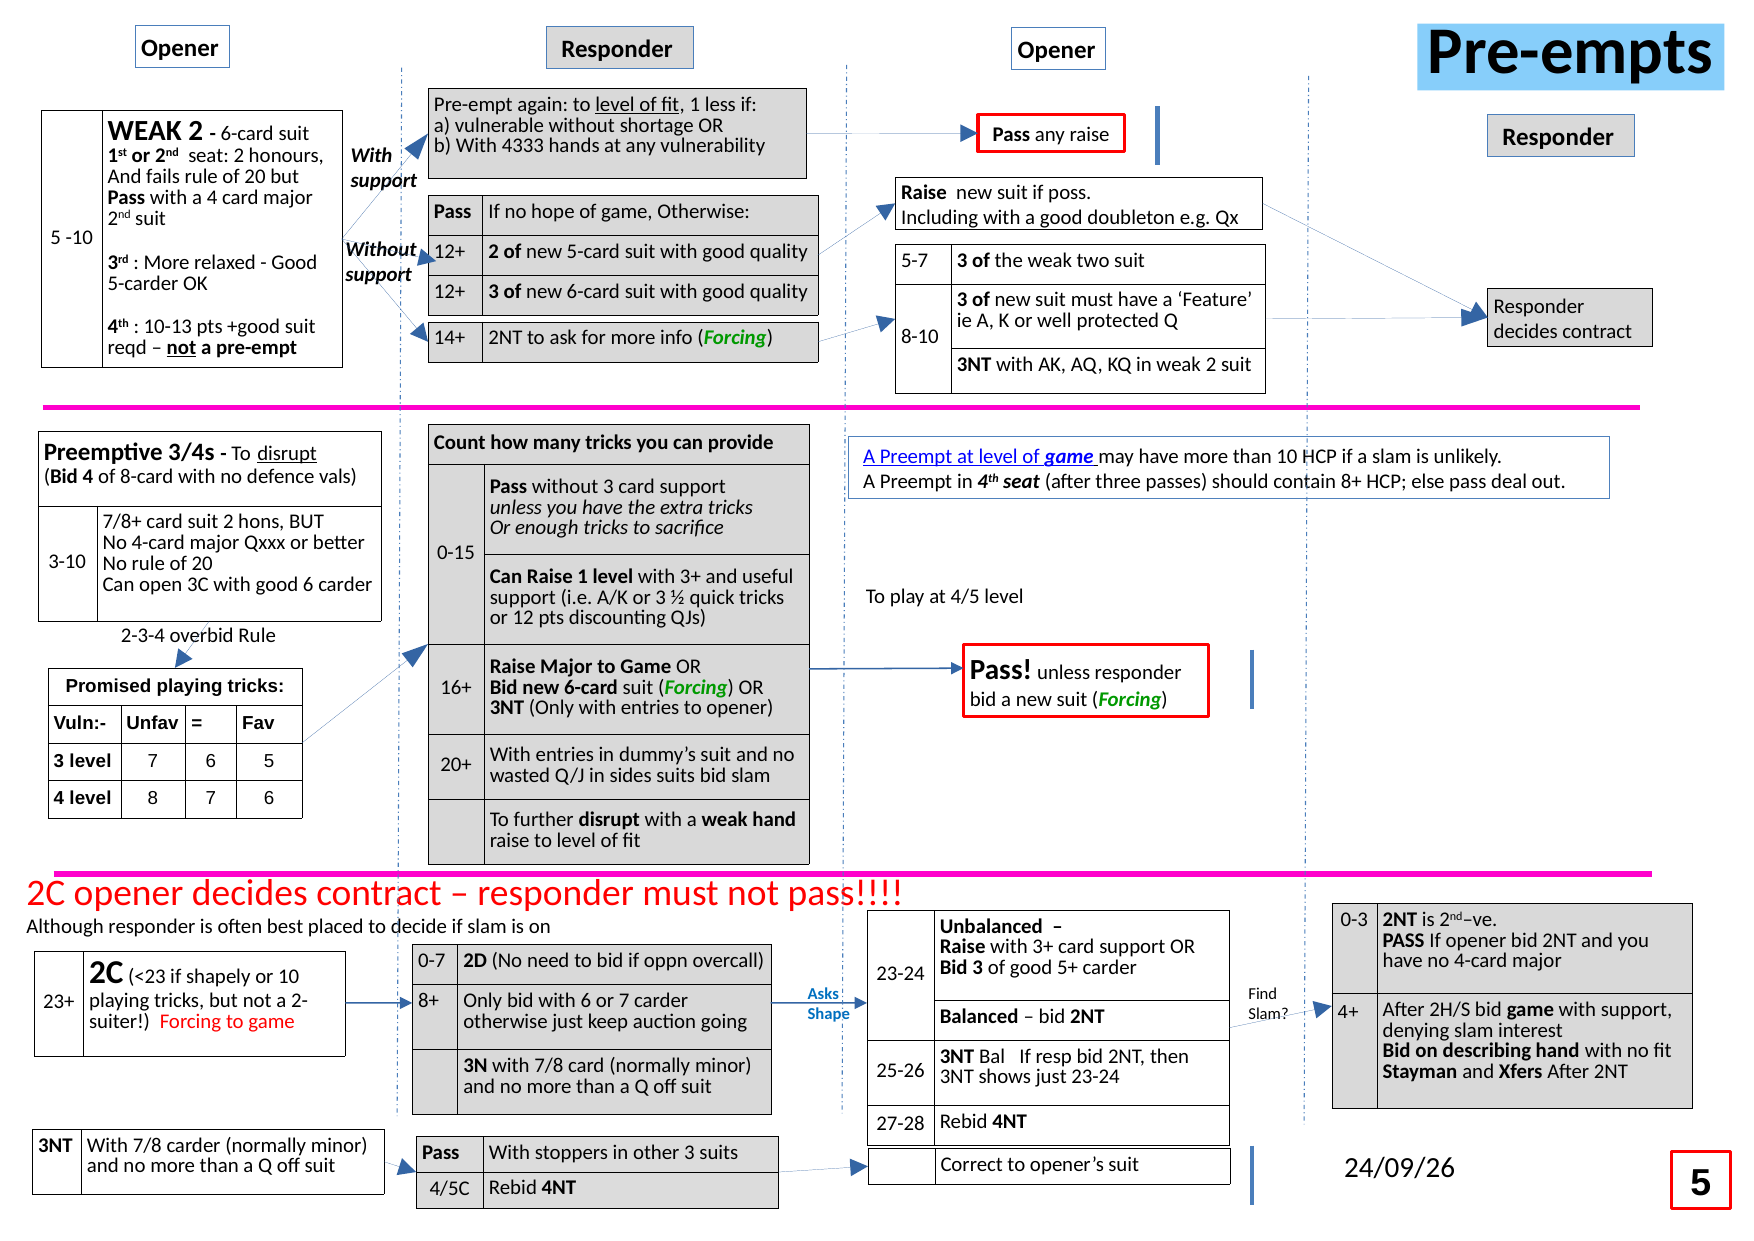

Pre-empts
Opener
Responder
Opener
| Pre-empt again: to level of fit, 1 less if: a) vulnerable without shortage OR b) With 4333 hands at any vulnerability |
| --- |
| 5 -10 | WEAK 2 - 6-card suit 1st or 2nd seat: 2 honours, And fails rule of 20 but Pass with a 4 card major 2nd suit 3rd : More relaxed - Good 5-carder OK 4th : 10-13 pts +good suit reqd – not a pre-empt |
| --- | --- |
Pass any raise
Responder
With
support
Raise new suit if poss.
Including with a good doubleton e.g. Qx
| Pass | If no hope of game, Otherwise: |
| --- | --- |
| 12+ | 2 of new 5-card suit with good quality |
| 12+ | 3 of new 6-card suit with good quality |
Without
support
| 5-7 | 3 of the weak two suit |
| --- | --- |
| 8-10 | 3 of new suit must have a ‘Feature’ ie A, K or well protected Q |
| | 3NT with AK, AQ, KQ in weak 2 suit |
Responder decides contract
| 14+ | 2NT to ask for more info (Forcing) |
| --- | --- |
| Count how many tricks you can provide | |
| --- | --- |
| 0-15 | Pass without 3 card support unless you have the extra tricks Or enough tricks to sacrifice |
| | Can Raise 1 level with 3+ and useful support (i.e. A/K or 3 ½ quick tricks or 12 pts discounting QJs) |
| 16+ | Raise Major to Game OR Bid new 6-card suit (Forcing) OR 3NT (Only with entries to opener) |
| 20+ | With entries in dummy’s suit and no wasted Q/J in sides suits bid slam |
| | To further disrupt with a weak hand raise to level of fit |
| Preemptive 3/4s - To disrupt (Bid 4 of 8-card with no defence vals) | |
| --- | --- |
| 3-10 | 7/8+ card suit 2 hons, BUT No 4-card major Qxxx or better No rule of 20 Can open 3C with good 6 carder |
A Preempt at level of game may have more than 10 HCP if a slam is unlikely.
A Preempt in 4th seat (after three passes) should contain 8+ HCP; else pass deal out.
To play at 4/5 level
2-3-4 overbid Rule
Pass! unless responder bid a new suit (Forcing)
| Promised playing tricks: | | | |
| --- | --- | --- | --- |
| Vuln:- | Unfav | = | Fav |
| 3 level | 7 | 6 | 5 |
| 4 level | 8 | 7 | 6 |
2C opener decides contract – responder must not pass!!!!
Although responder is often best placed to decide if slam is on
| 0-3 | 2NT is 2nd–ve. PASS If opener bid 2NT and you have no 4-card major |
| --- | --- |
| 4+ | After 2H/S bid game with support, denying slam interest Bid on describing hand with no fit Stayman and Xfers After 2NT |
| 23-24 | Unbalanced – Raise with 3+ card support OR Bid 3 of good 5+ carder |
| --- | --- |
| | Balanced – bid 2NT |
| 25-26 | 3NT Bal If resp bid 2NT, then 3NT shows just 23-24 |
| 27-28 | Rebid 4NT |
| 0-7 | 2D (No need to bid if oppn overcall) |
| --- | --- |
| 8+ | Only bid with 6 or 7 carder otherwise just keep auction going |
| | 3N with 7/8 card (normally minor) and no more than a Q off suit |
| 23+ | 2C (<23 if shapely or 10 playing tricks, but not a 2-suiter!) Forcing to game |
| --- | --- |
Asks
Shape
Find
Slam?
| 3NT | With 7/8 carder (normally minor) and no more than a Q off suit |
| --- | --- |
| Pass | With stoppers in other 3 suits |
| --- | --- |
| 4/5C | Rebid 4NT |
| | Correct to opener’s suit |
| --- | --- |
5